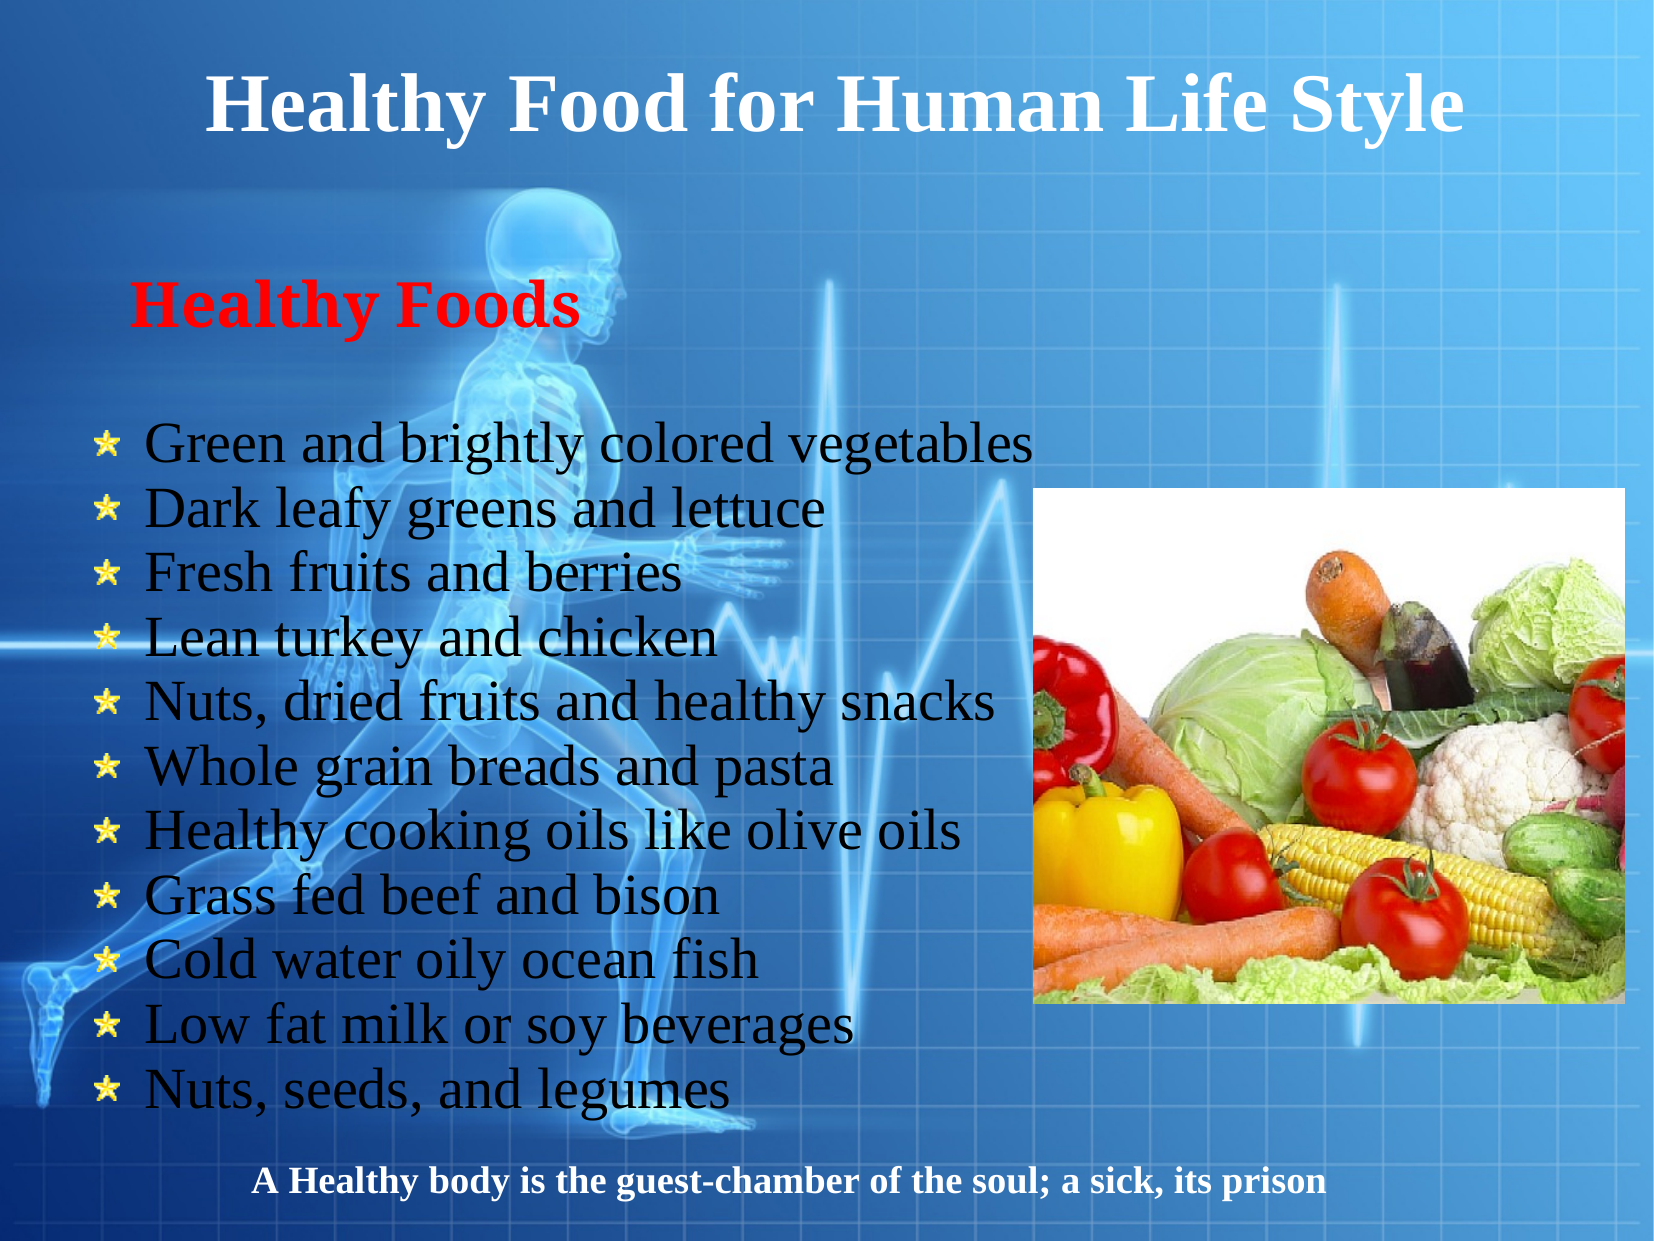

# Healthy Food for Human Life Style
Healthy Foods
 Green and brightly colored vegetables
 Dark leafy greens and lettuce
 Fresh fruits and berries
 Lean turkey and chicken
 Nuts, dried fruits and healthy snacks
 Whole grain breads and pasta
 Healthy cooking oils like olive oils
 Grass fed beef and bison
 Cold water oily ocean fish
 Low fat milk or soy beverages
 Nuts, seeds, and legumes
A Healthy body is the guest-chamber of the soul; a sick, its prison